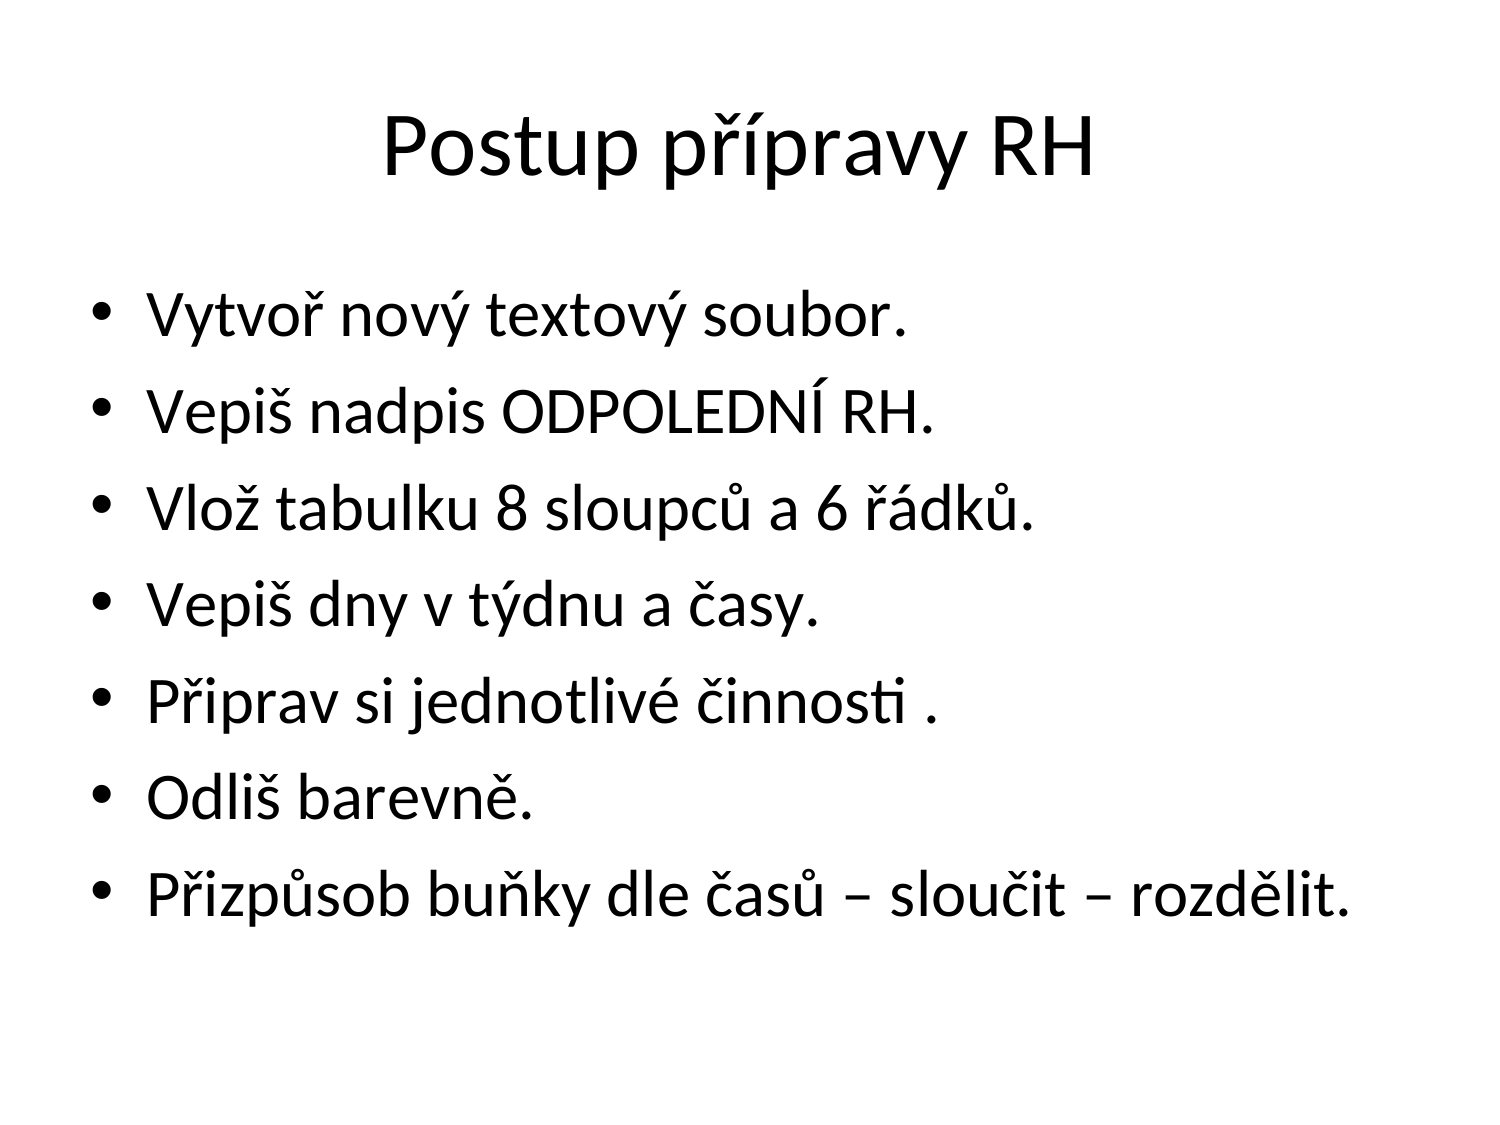

# Postup přípravy RH
Vytvoř nový textový soubor.
Vepiš nadpis ODPOLEDNÍ RH.
Vlož tabulku 8 sloupců a 6 řádků.
Vepiš dny v týdnu a časy.
Připrav si jednotlivé činnosti .
Odliš barevně.
Přizpůsob buňky dle časů – sloučit – rozdělit.